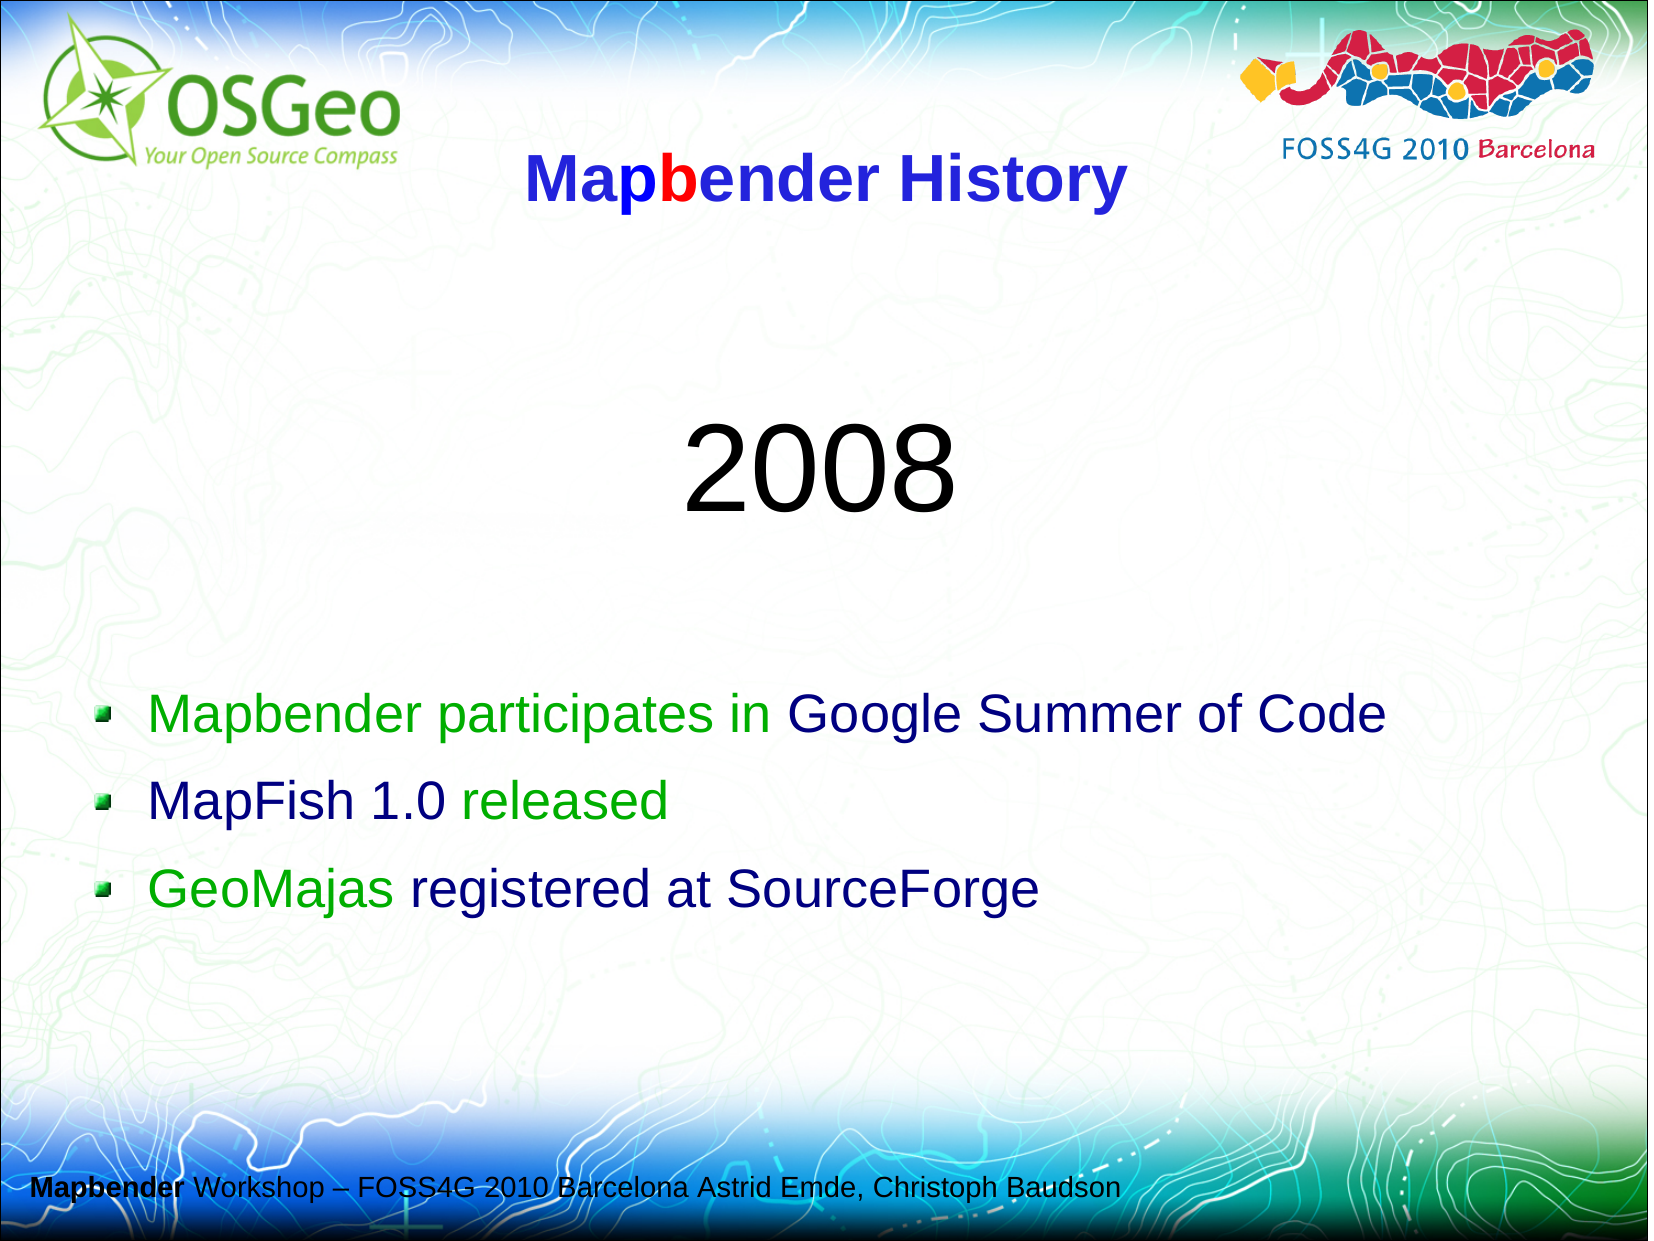

# Mapbender History
2008
Mapbender participates in Google Summer of Code
MapFish 1.0 released
GeoMajas registered at SourceForge